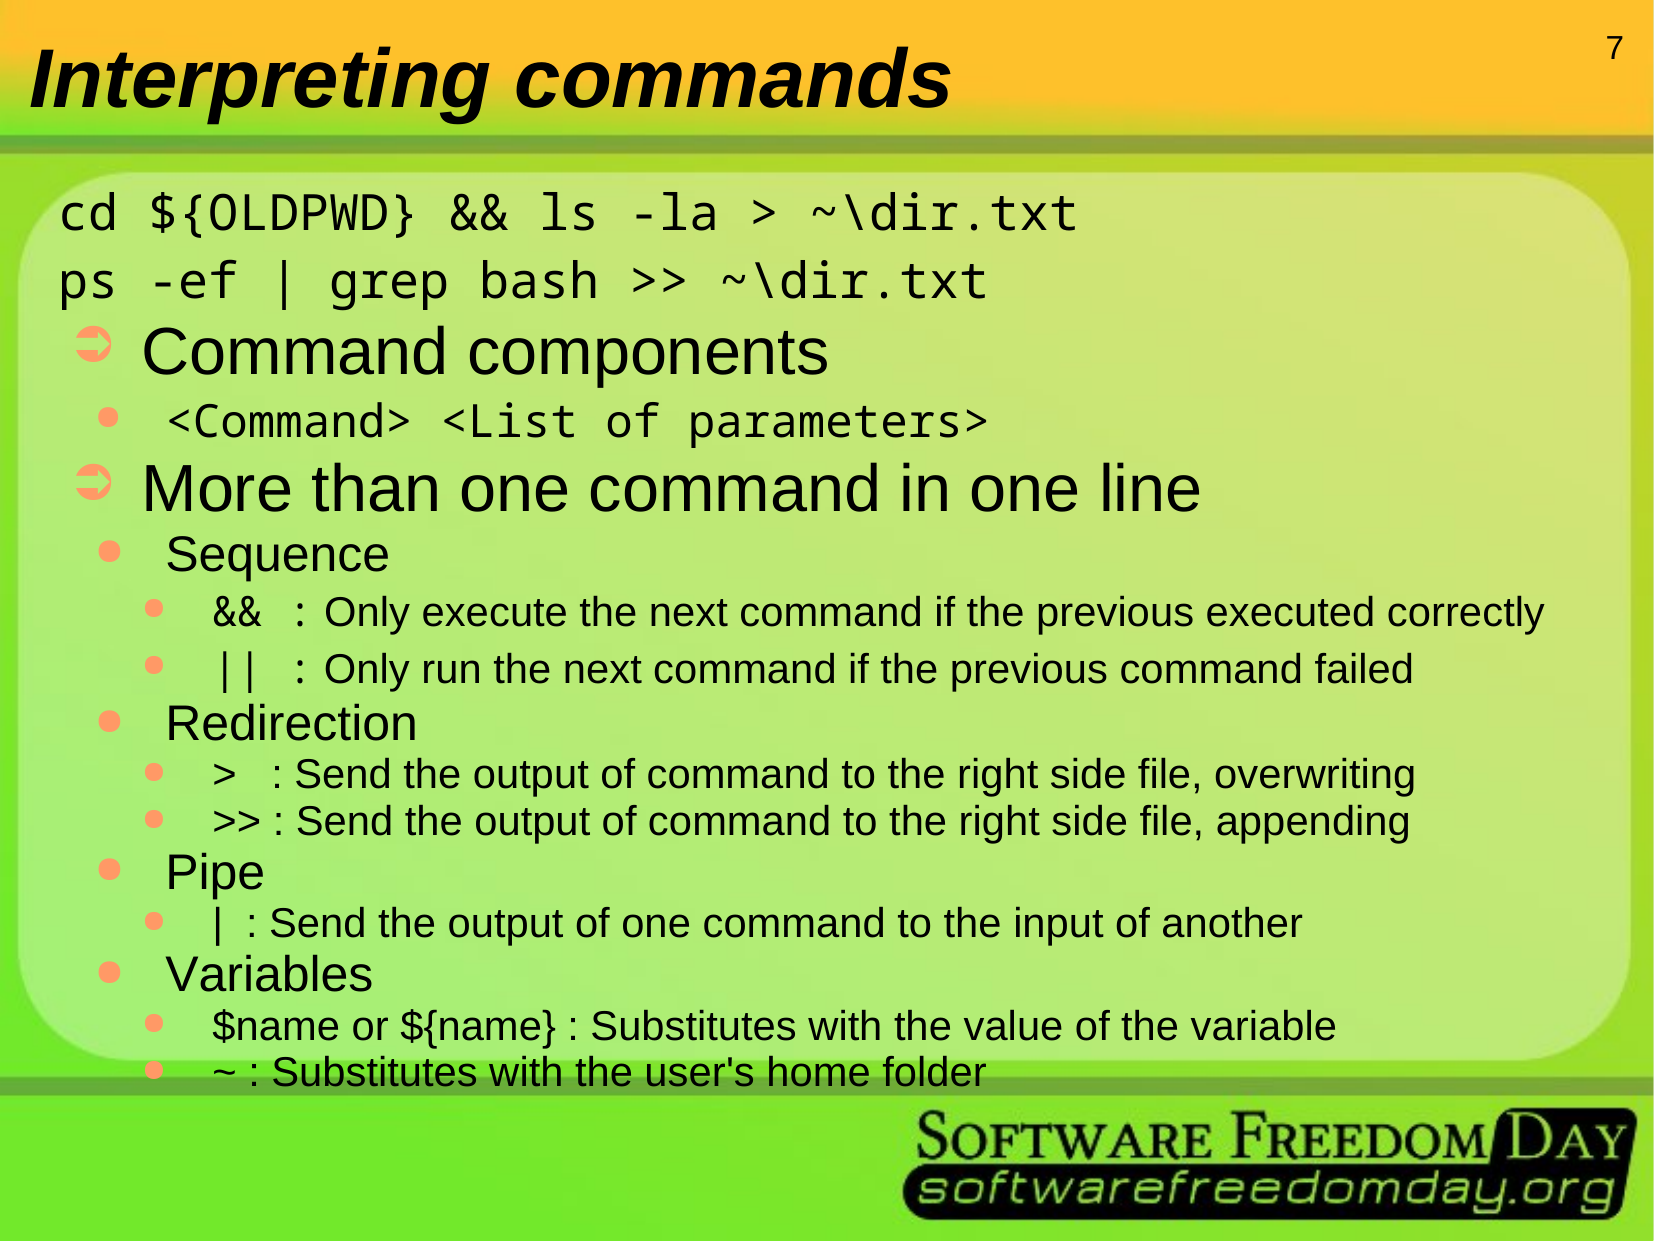

# Interpreting commands
cd ${OLDPWD} && ls -la > ~\dir.txt
ps -ef | grep bash >> ~\dir.txt
Command components
<Command> <List of parameters>
More than one command in one line
Sequence
&& : Only execute the next command if the previous executed correctly
|| : Only run the next command if the previous command failed
Redirection
> : Send the output of command to the right side file, overwriting
>> : Send the output of command to the right side file, appending
Pipe
| : Send the output of one command to the input of another
Variables
$name or ${name} : Substitutes with the value of the variable
~ : Substitutes with the user's home folder